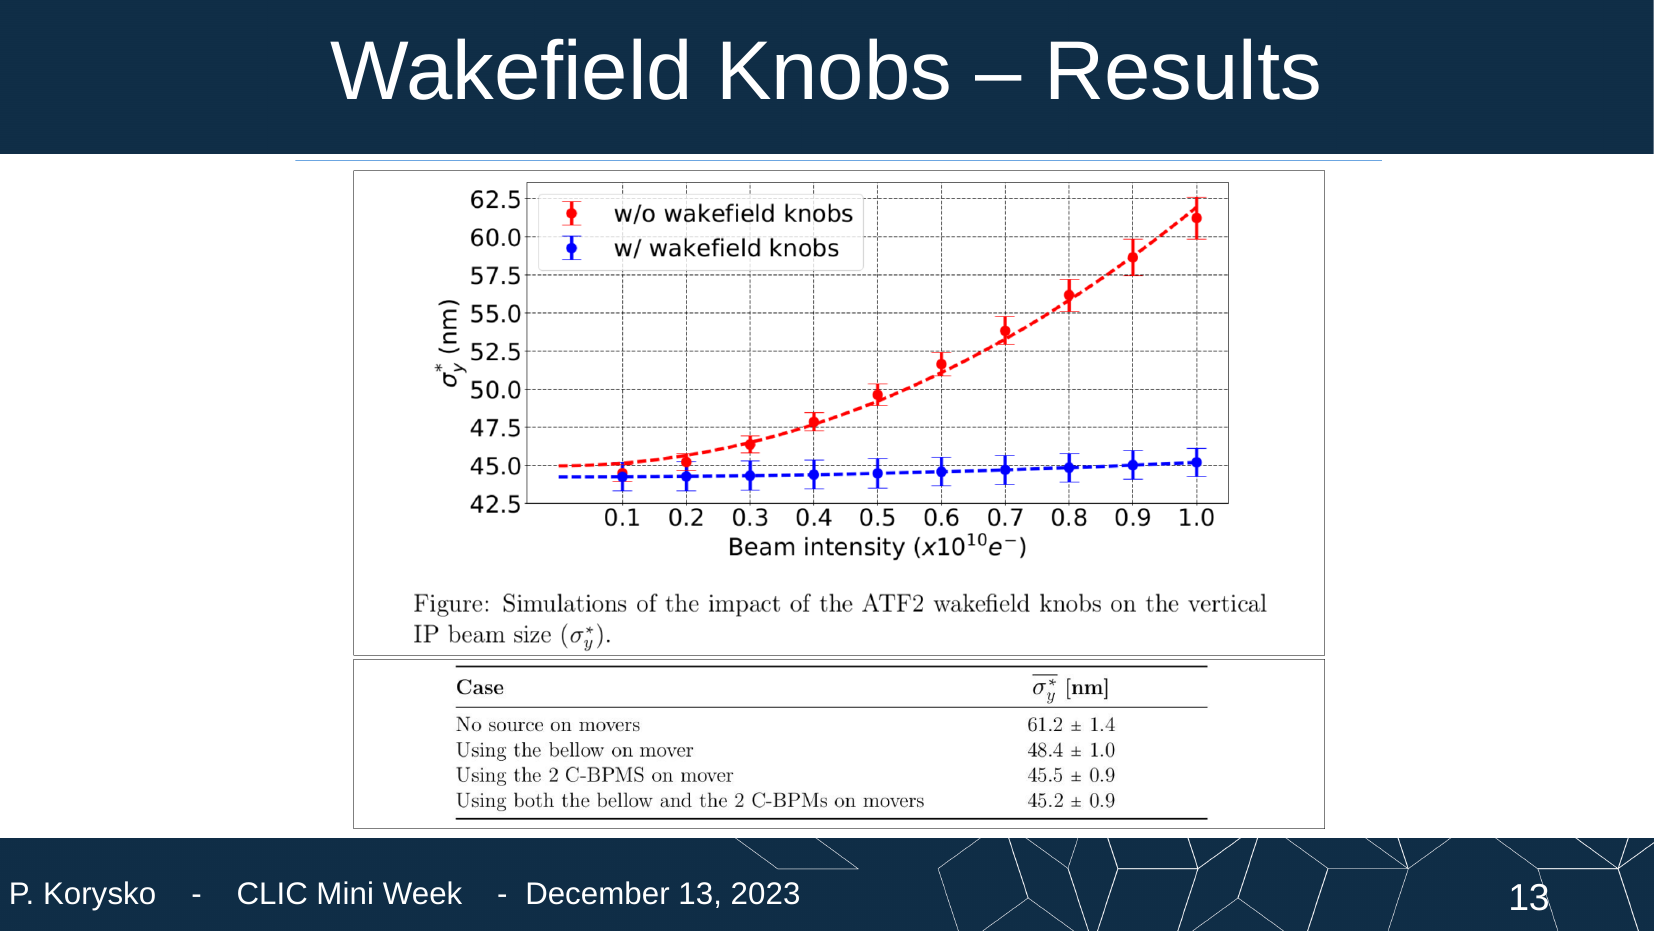

Wakefield Knobs – Results
P. Korysko - CLIC Mini Week - December 13, 2023